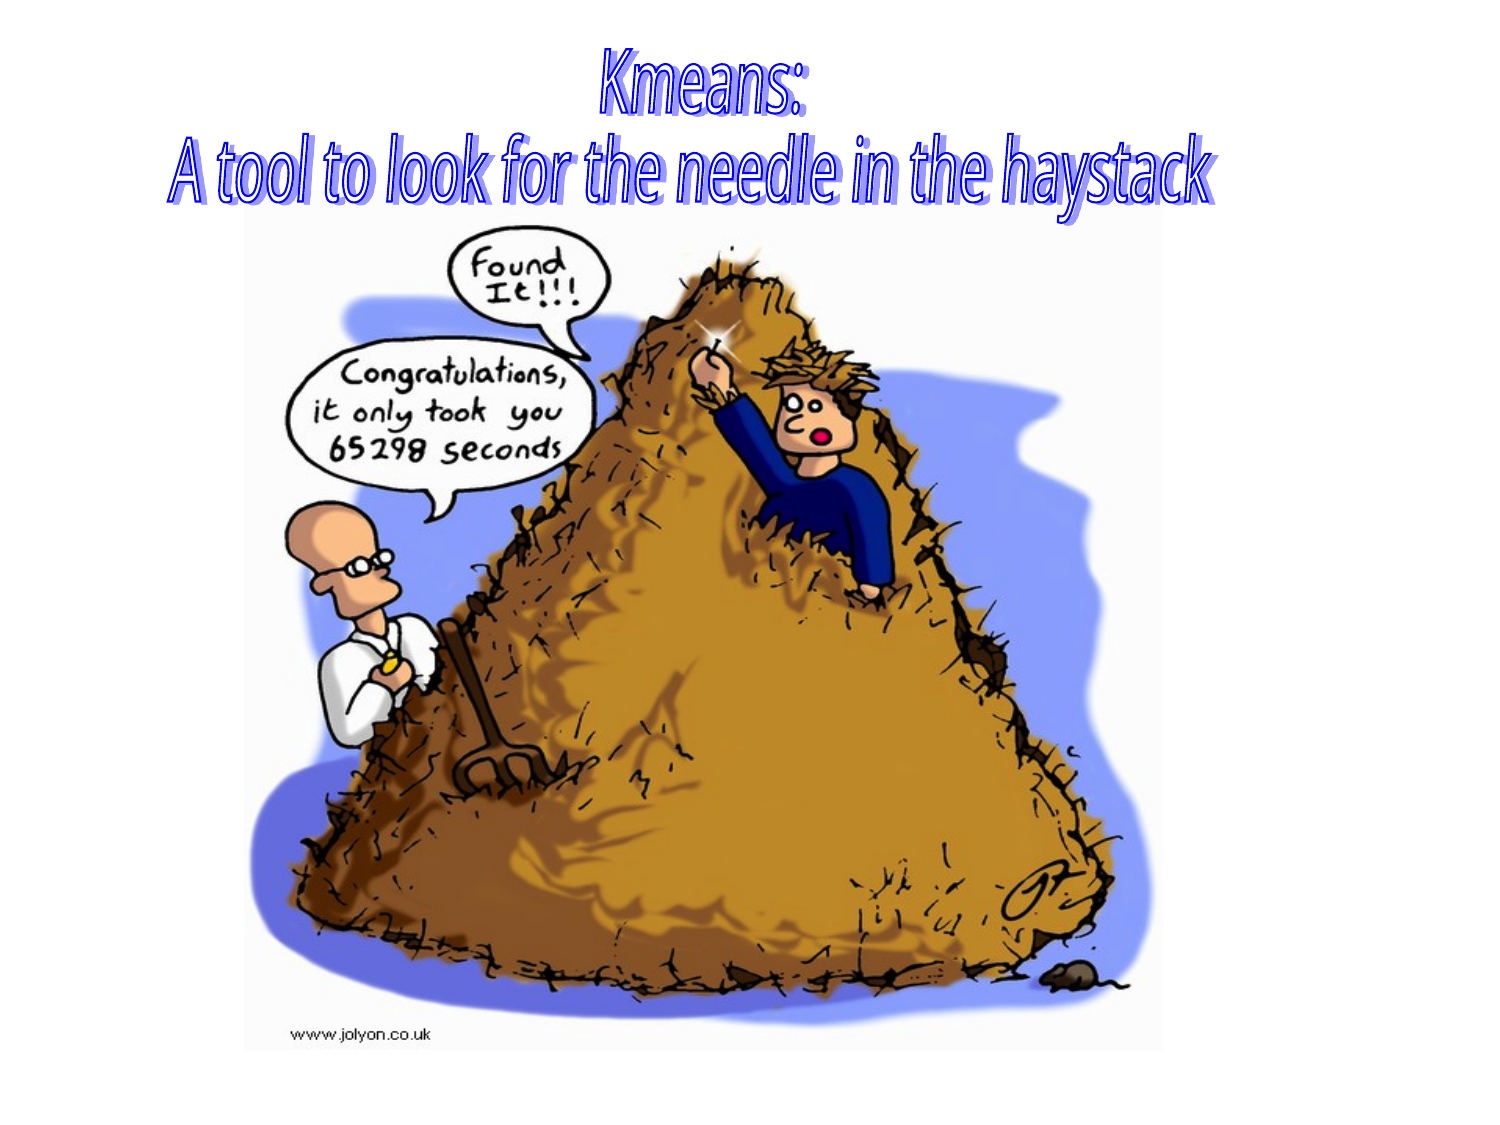

Kmeans:
A tool to look for the needle in the haystack